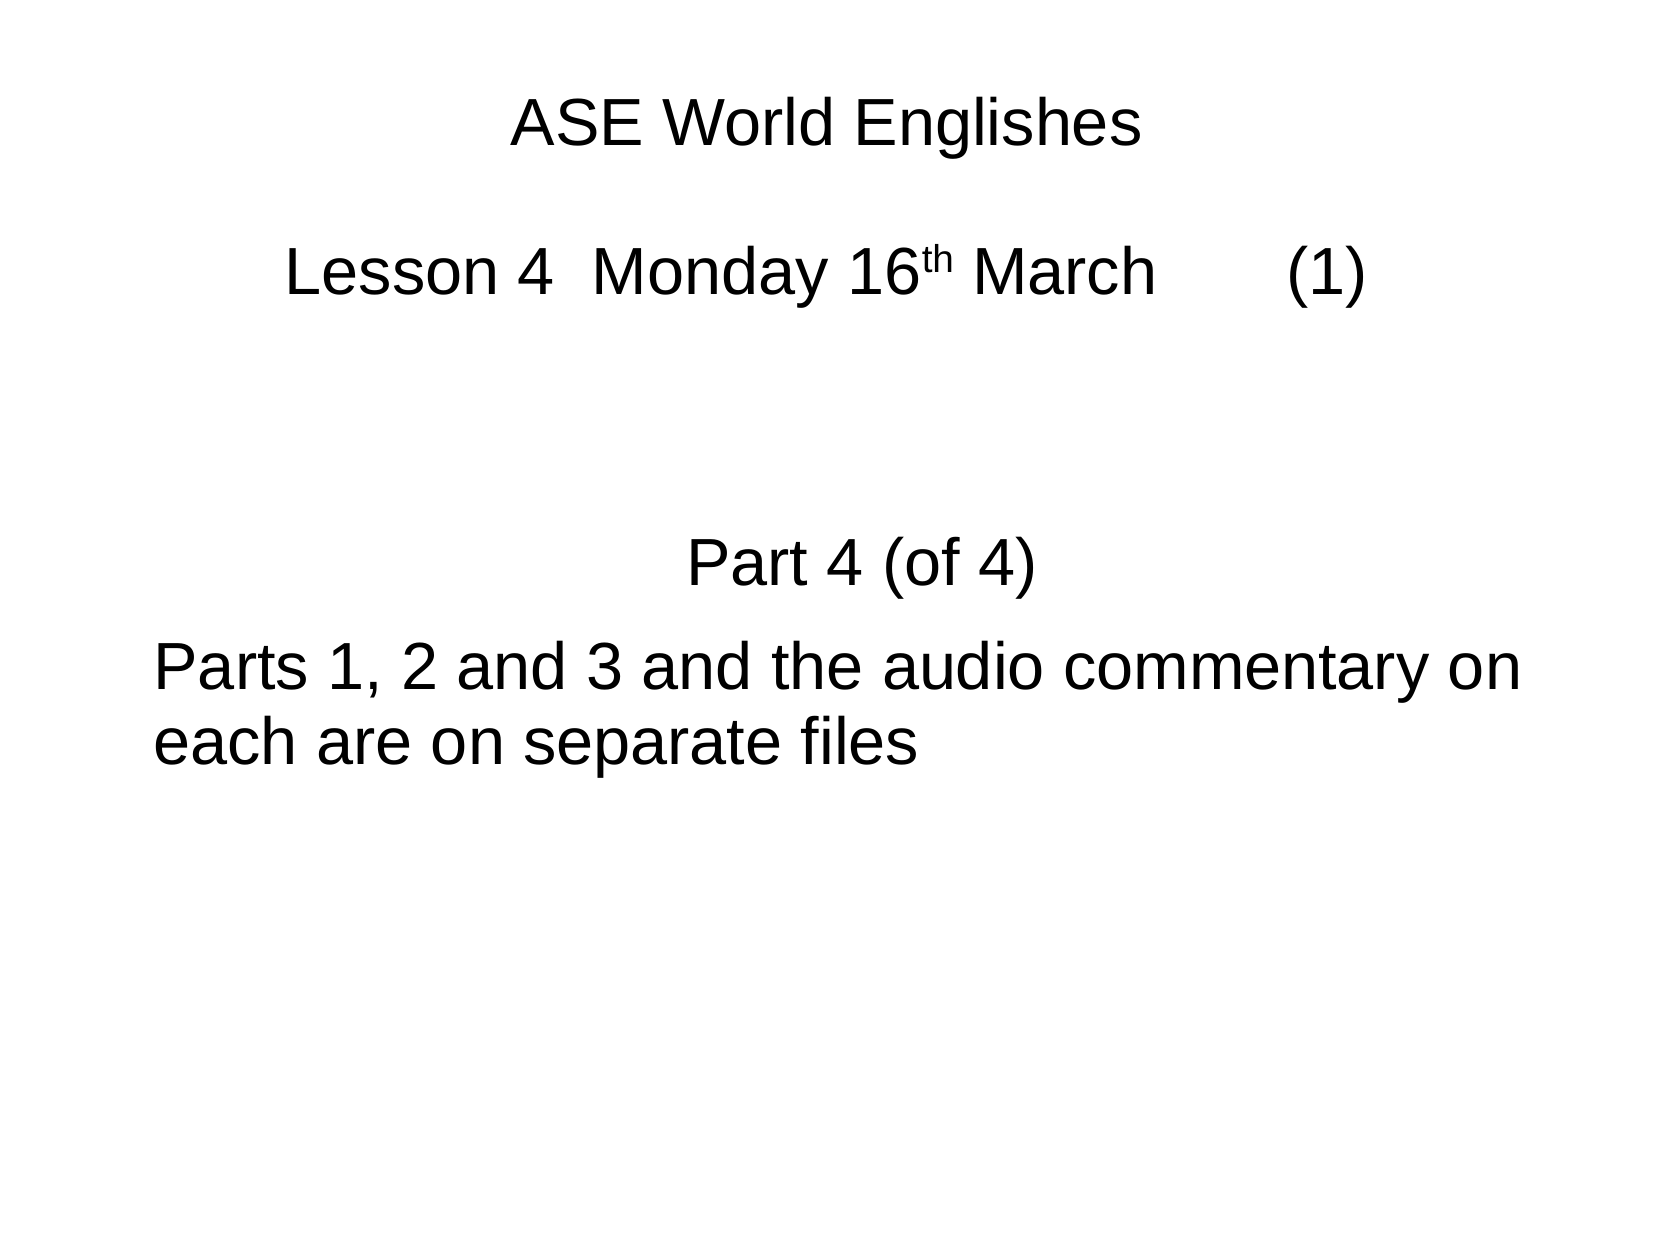

# ASE World Englishes Lesson 4 Monday 16th March (1)
Part 4 (of 4)
Parts 1, 2 and 3 and the audio commentary on each are on separate files